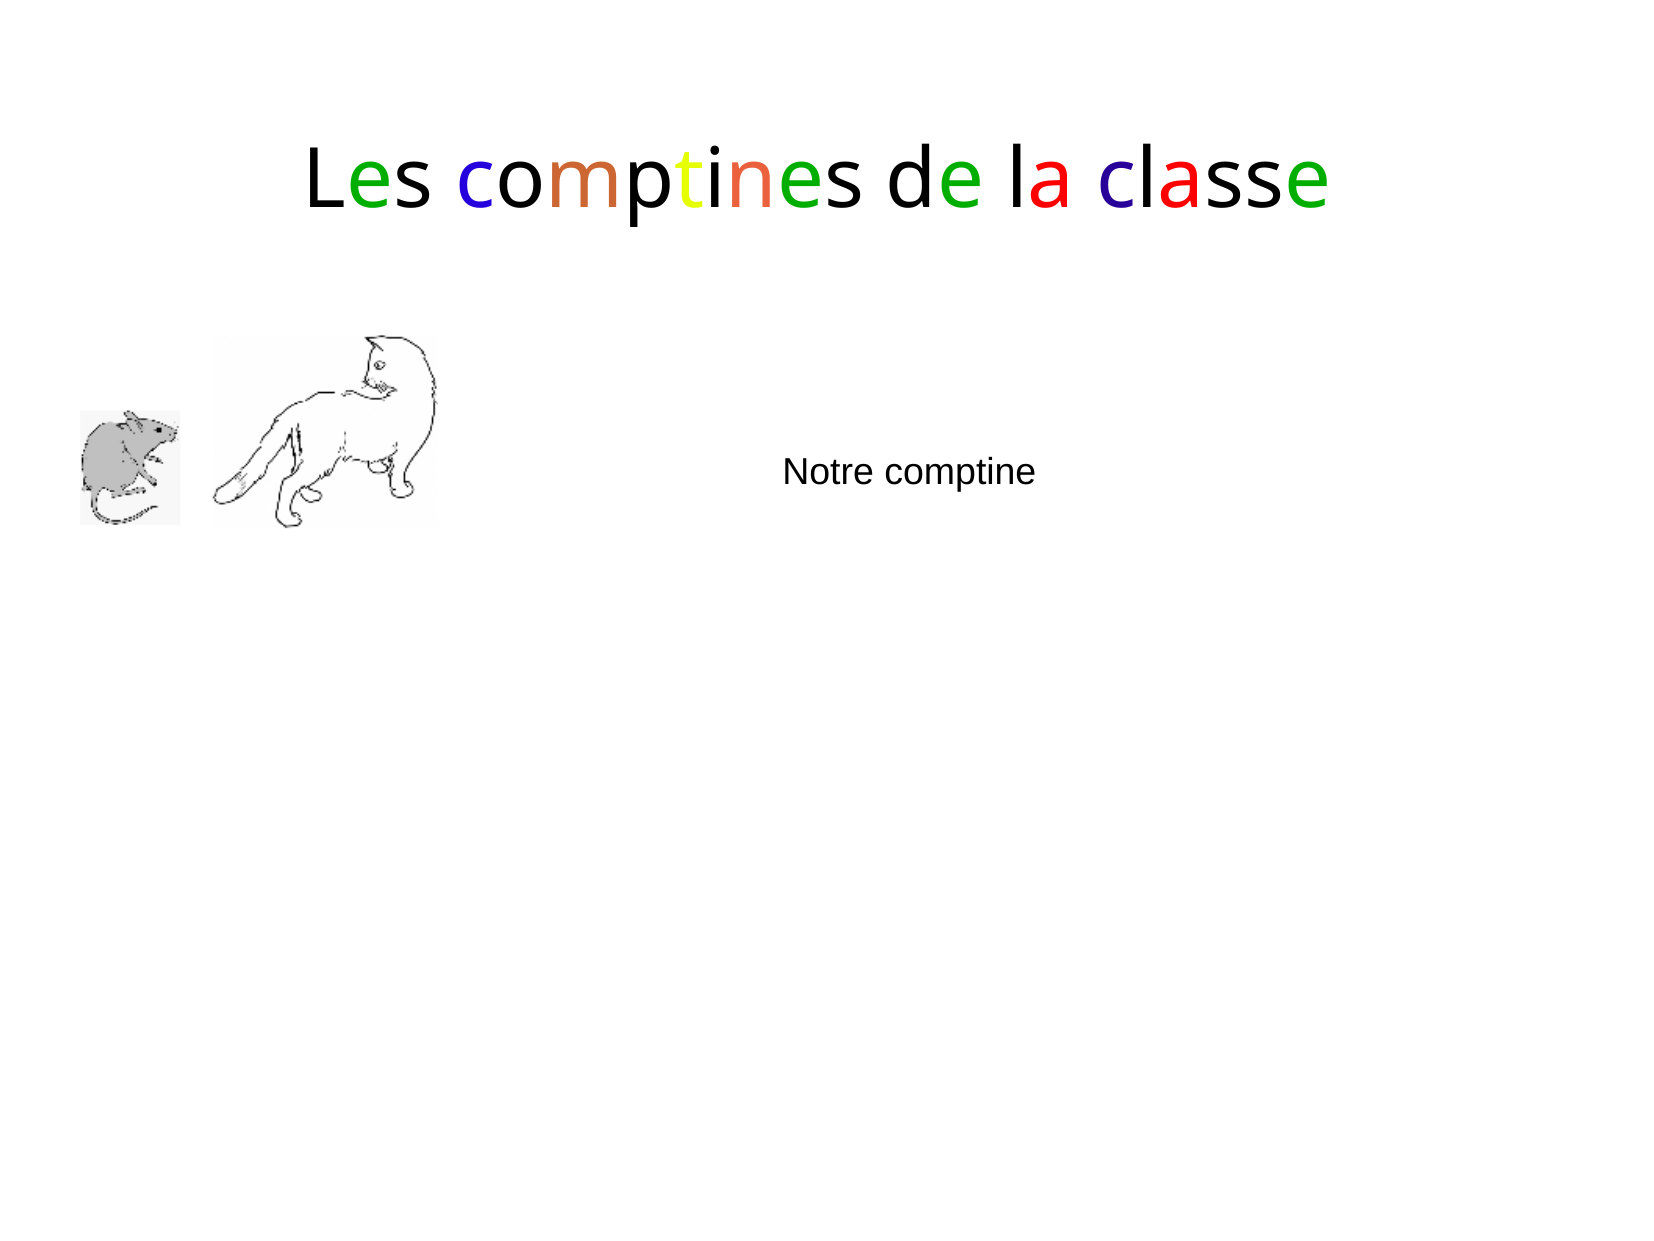

Les comptines de la classe
Notre comptine